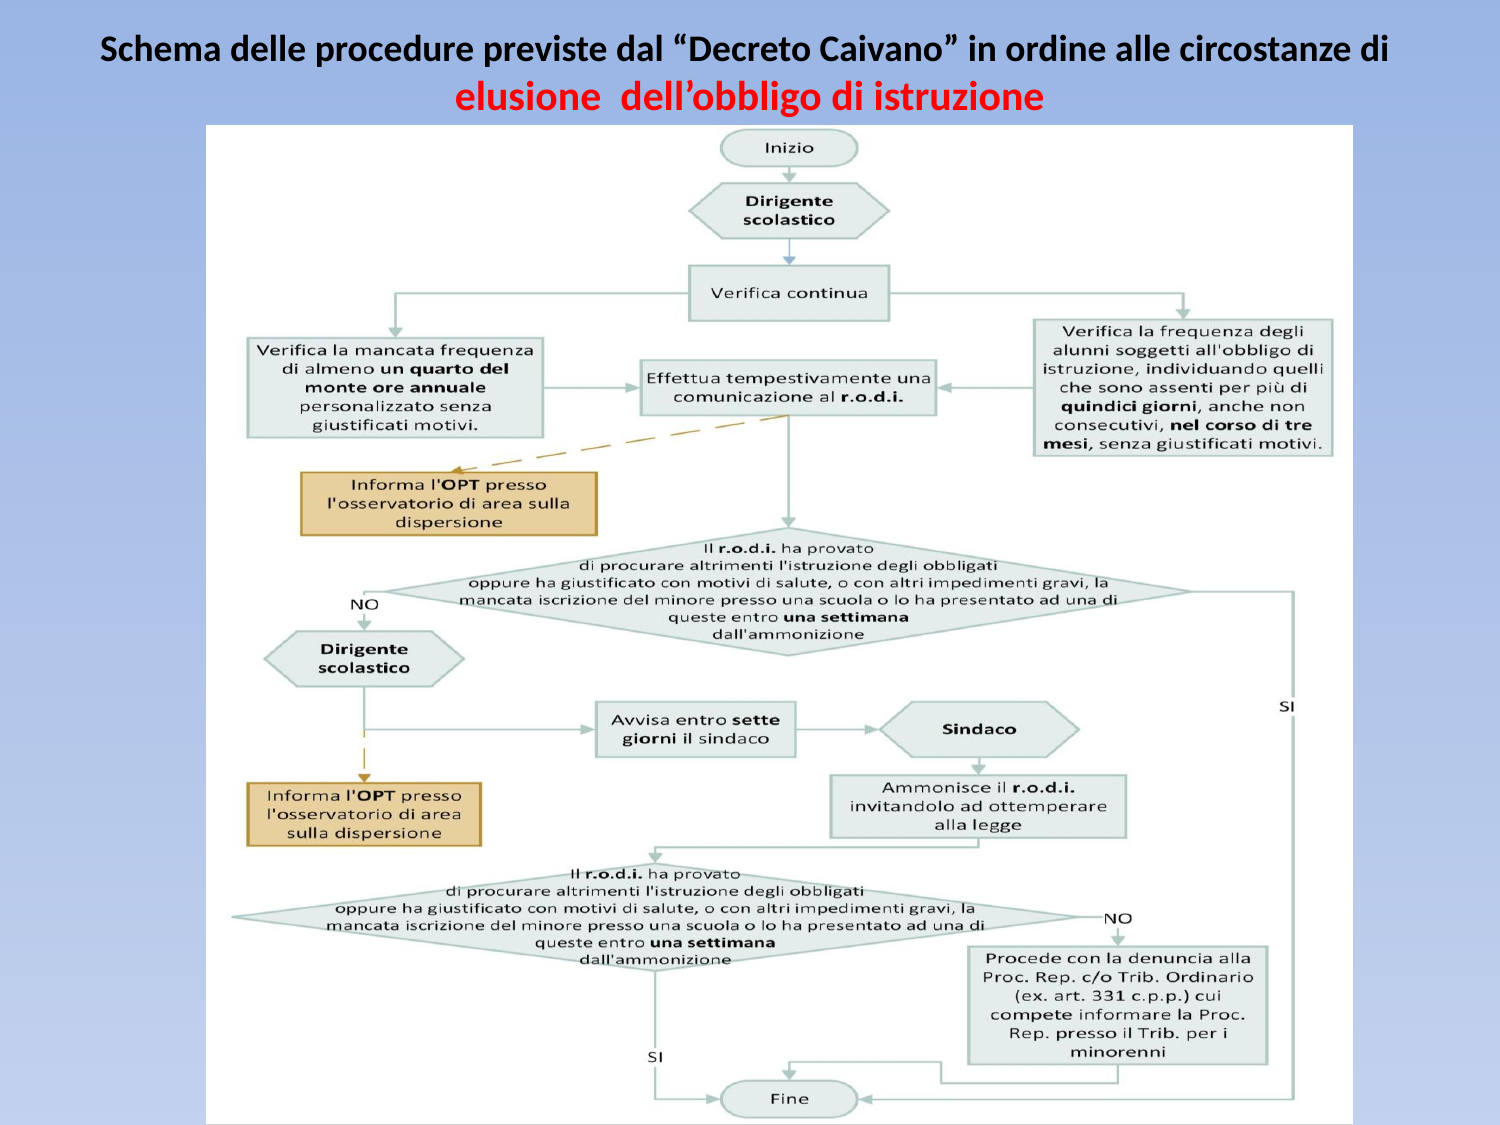

# Schema delle procedure previste dal “Decreto Caivano” in ordine alle circostanze di elusione dell’obbligo di istruzione